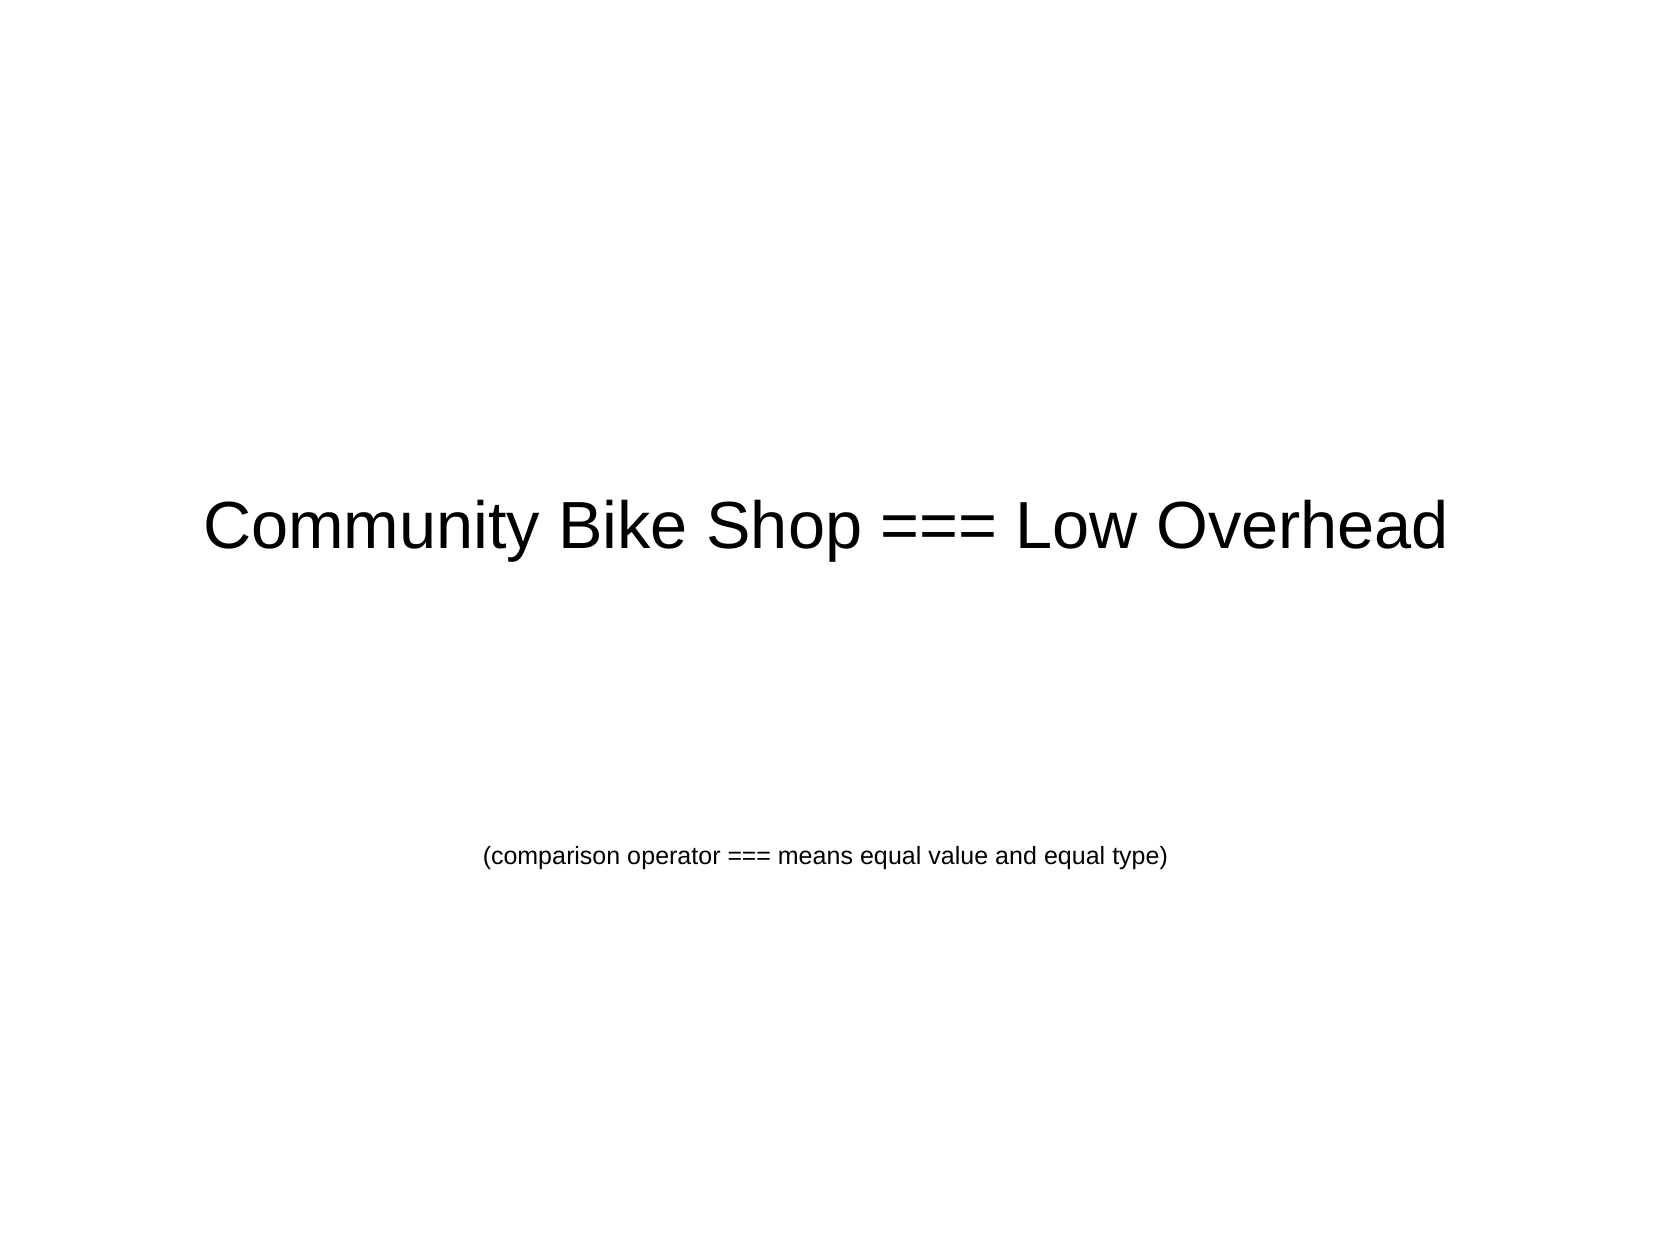

# Community Bike Shop === Low Overhead
(comparison operator === means equal value and equal type)